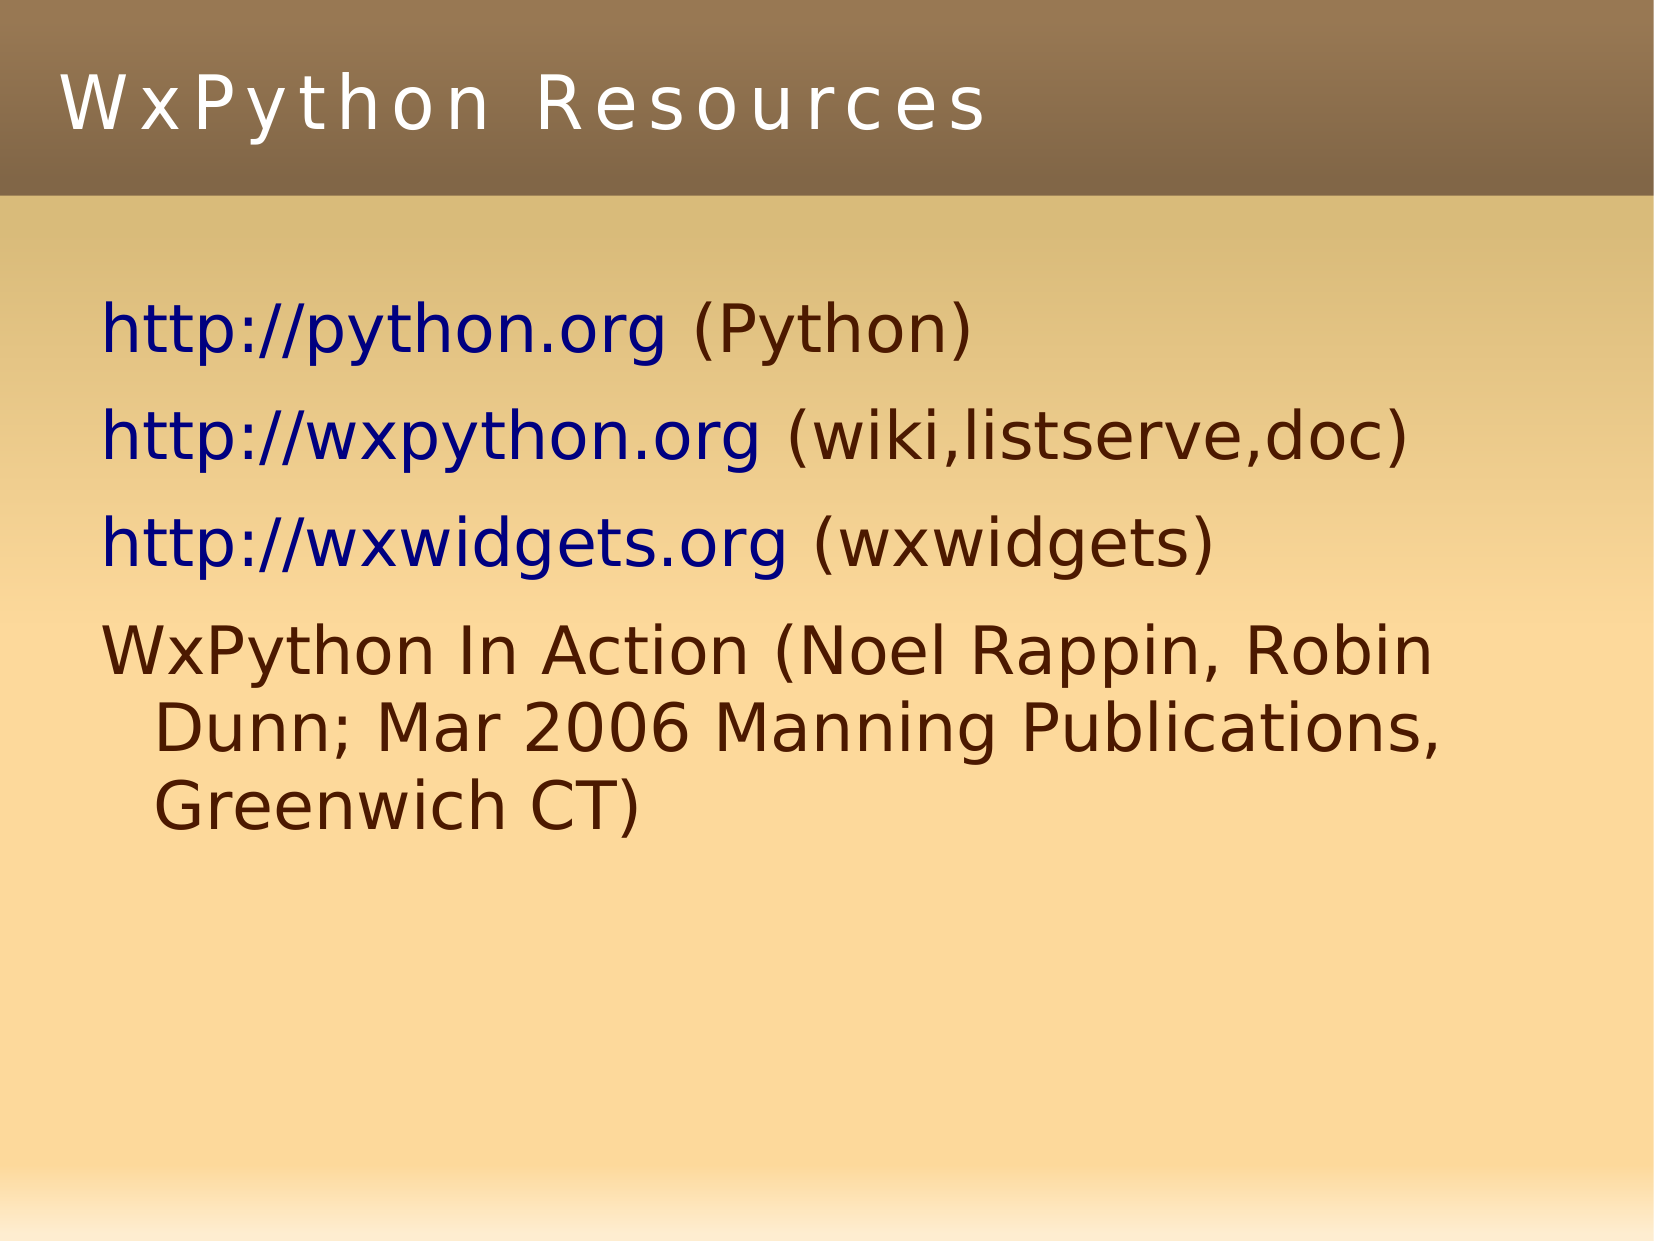

# WxPython Resources
http://python.org (Python)
http://wxpython.org (wiki,listserve,doc)
http://wxwidgets.org (wxwidgets)
WxPython In Action (Noel Rappin, Robin Dunn; Mar 2006 Manning Publications, Greenwich CT)